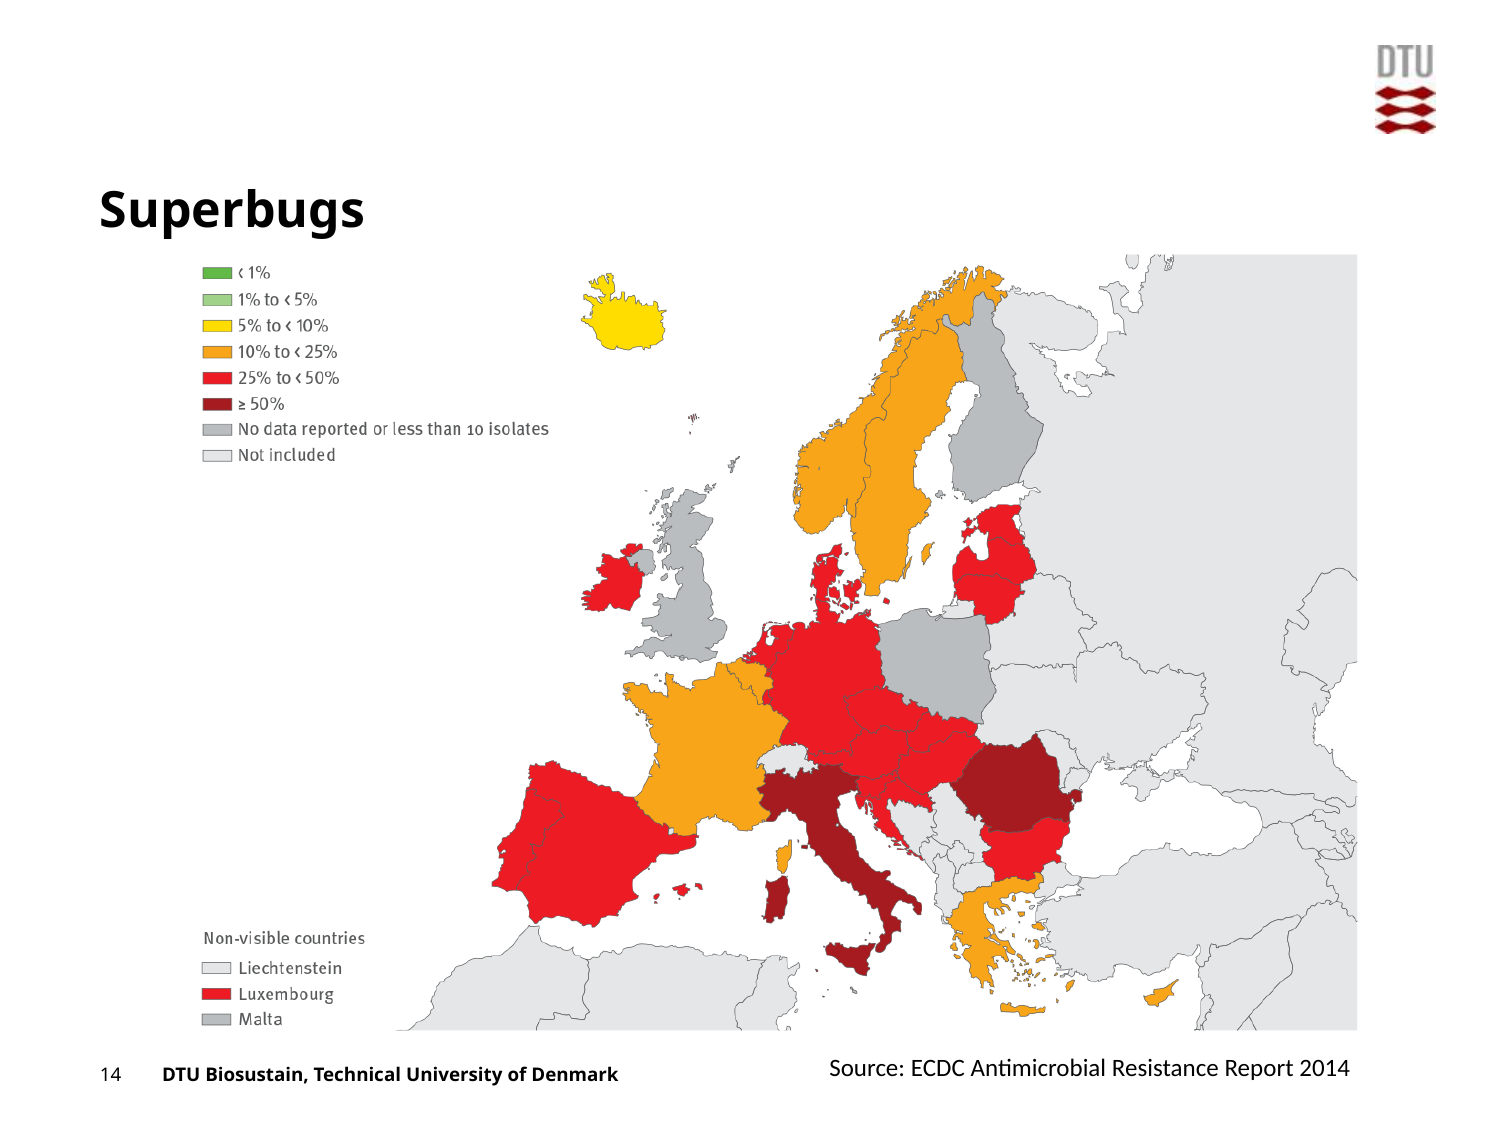

# Superbugs
Source: ECDC Antimicrobial Resistance Report 2014